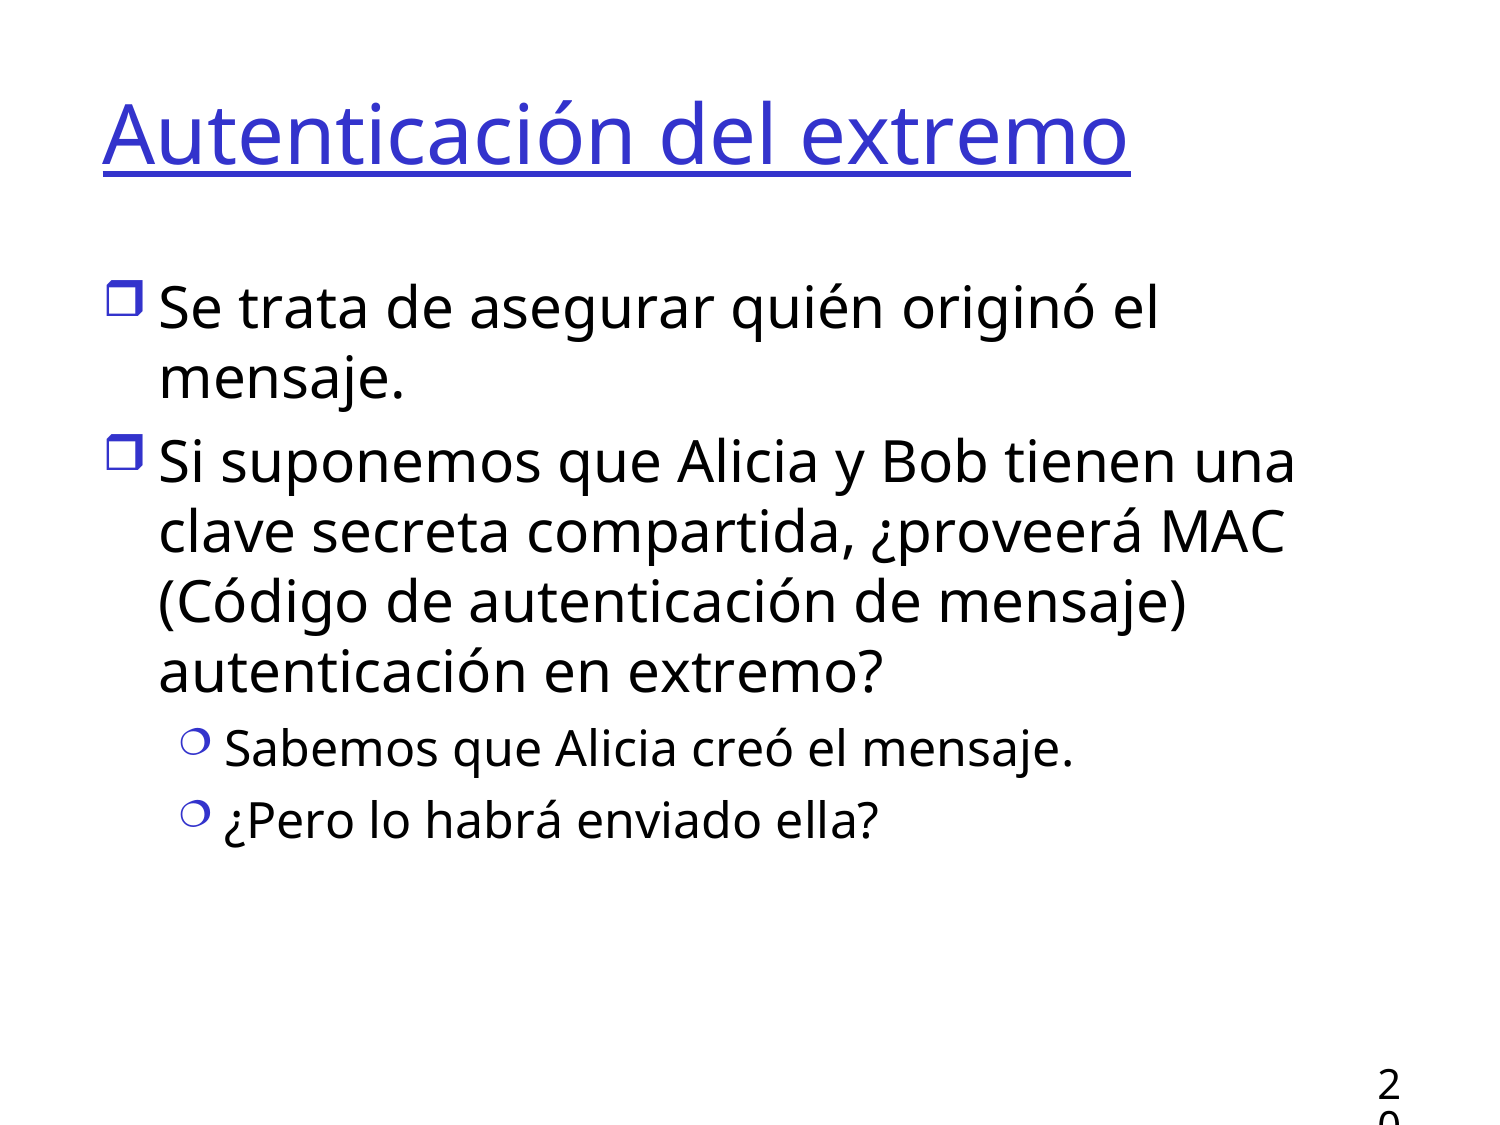

# Autenticación del extremo
Se trata de asegurar quién originó el mensaje.
Si suponemos que Alicia y Bob tienen una clave secreta compartida, ¿proveerá MAC (Código de autenticación de mensaje) autenticación en extremo?
Sabemos que Alicia creó el mensaje.
¿Pero lo habrá enviado ella?
20